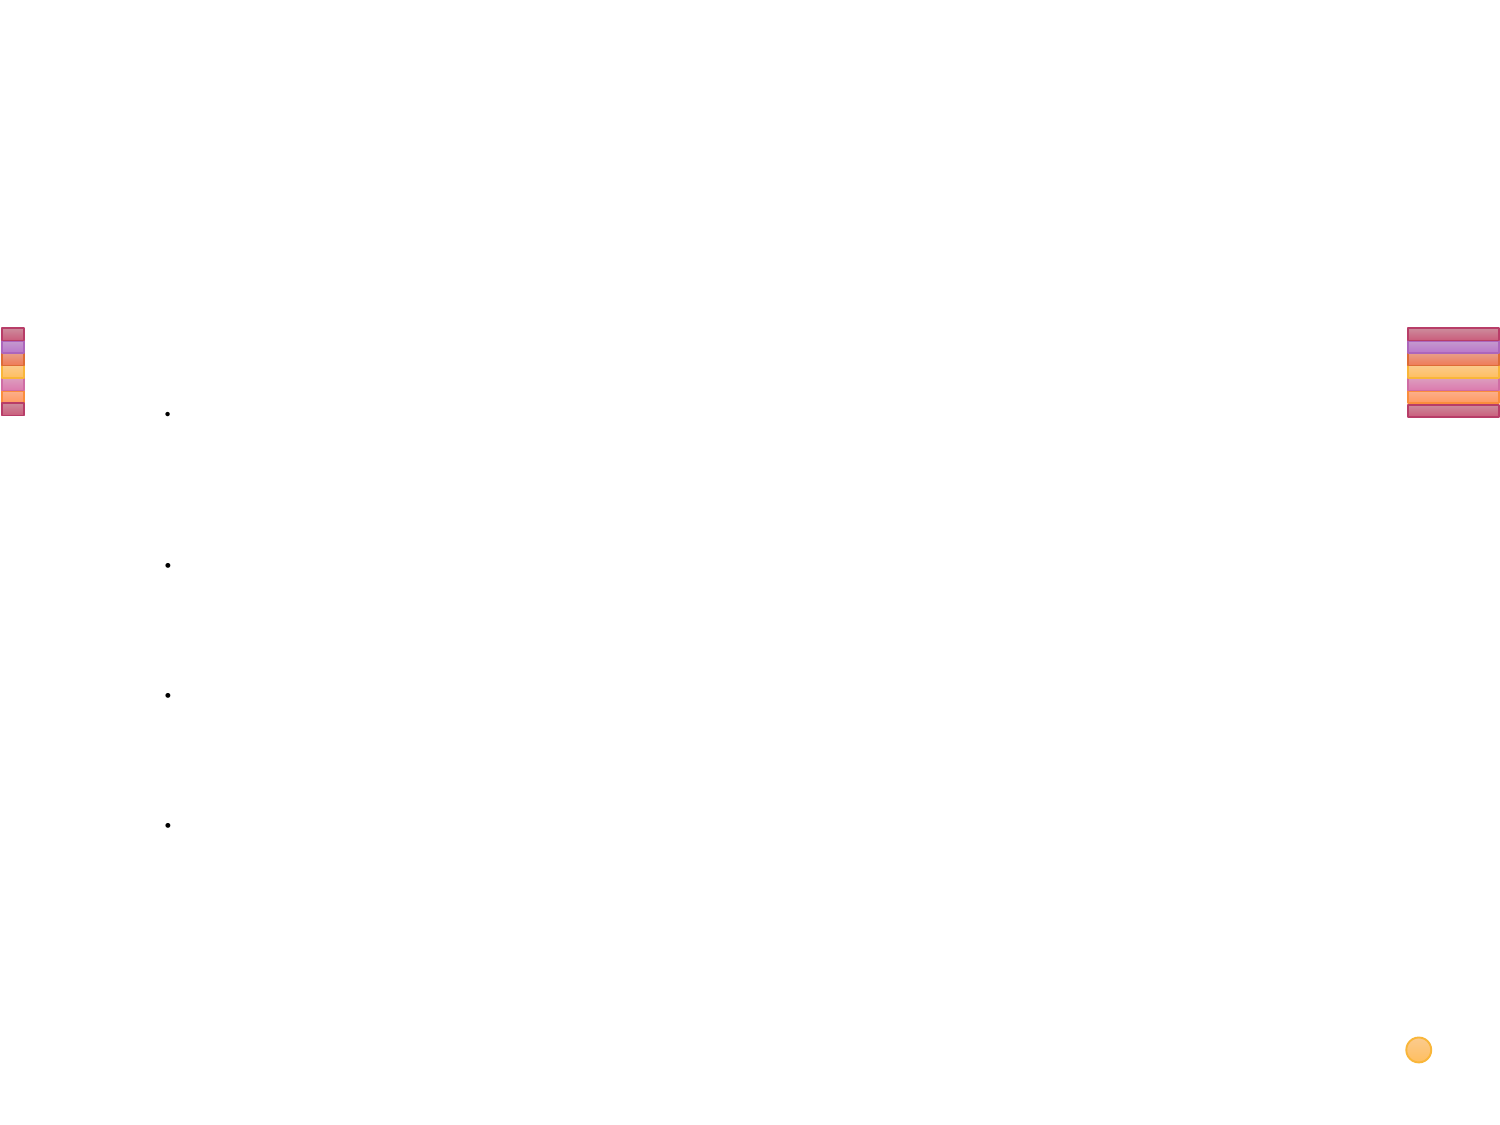

III.- RELACIÓN FLEXIBILIDAD INTERNA, FLEXIBILIDAD EXTERNA Y FLEXIBILIDAD DE ENTRADA (III)
# III.2.- Flexibilidad interna- flexibilidad de entrada
En el II AENC se prima la flexibilidad interna sobre la flexibilidad de entrada
la reducción de la dualidad del mercado de trabajo es uno de los objetivos característicos de la flexiguridad en la UE
La flexibilidad interna debería prevalecer sobre el recurso a la contratación temporal, pero no existe prevalencia alguna entre uno y otro mecanismo y no existen consecuencias jurídicas por optar por la flexibilidad de entrada en lugar de la flexibilidad interna.